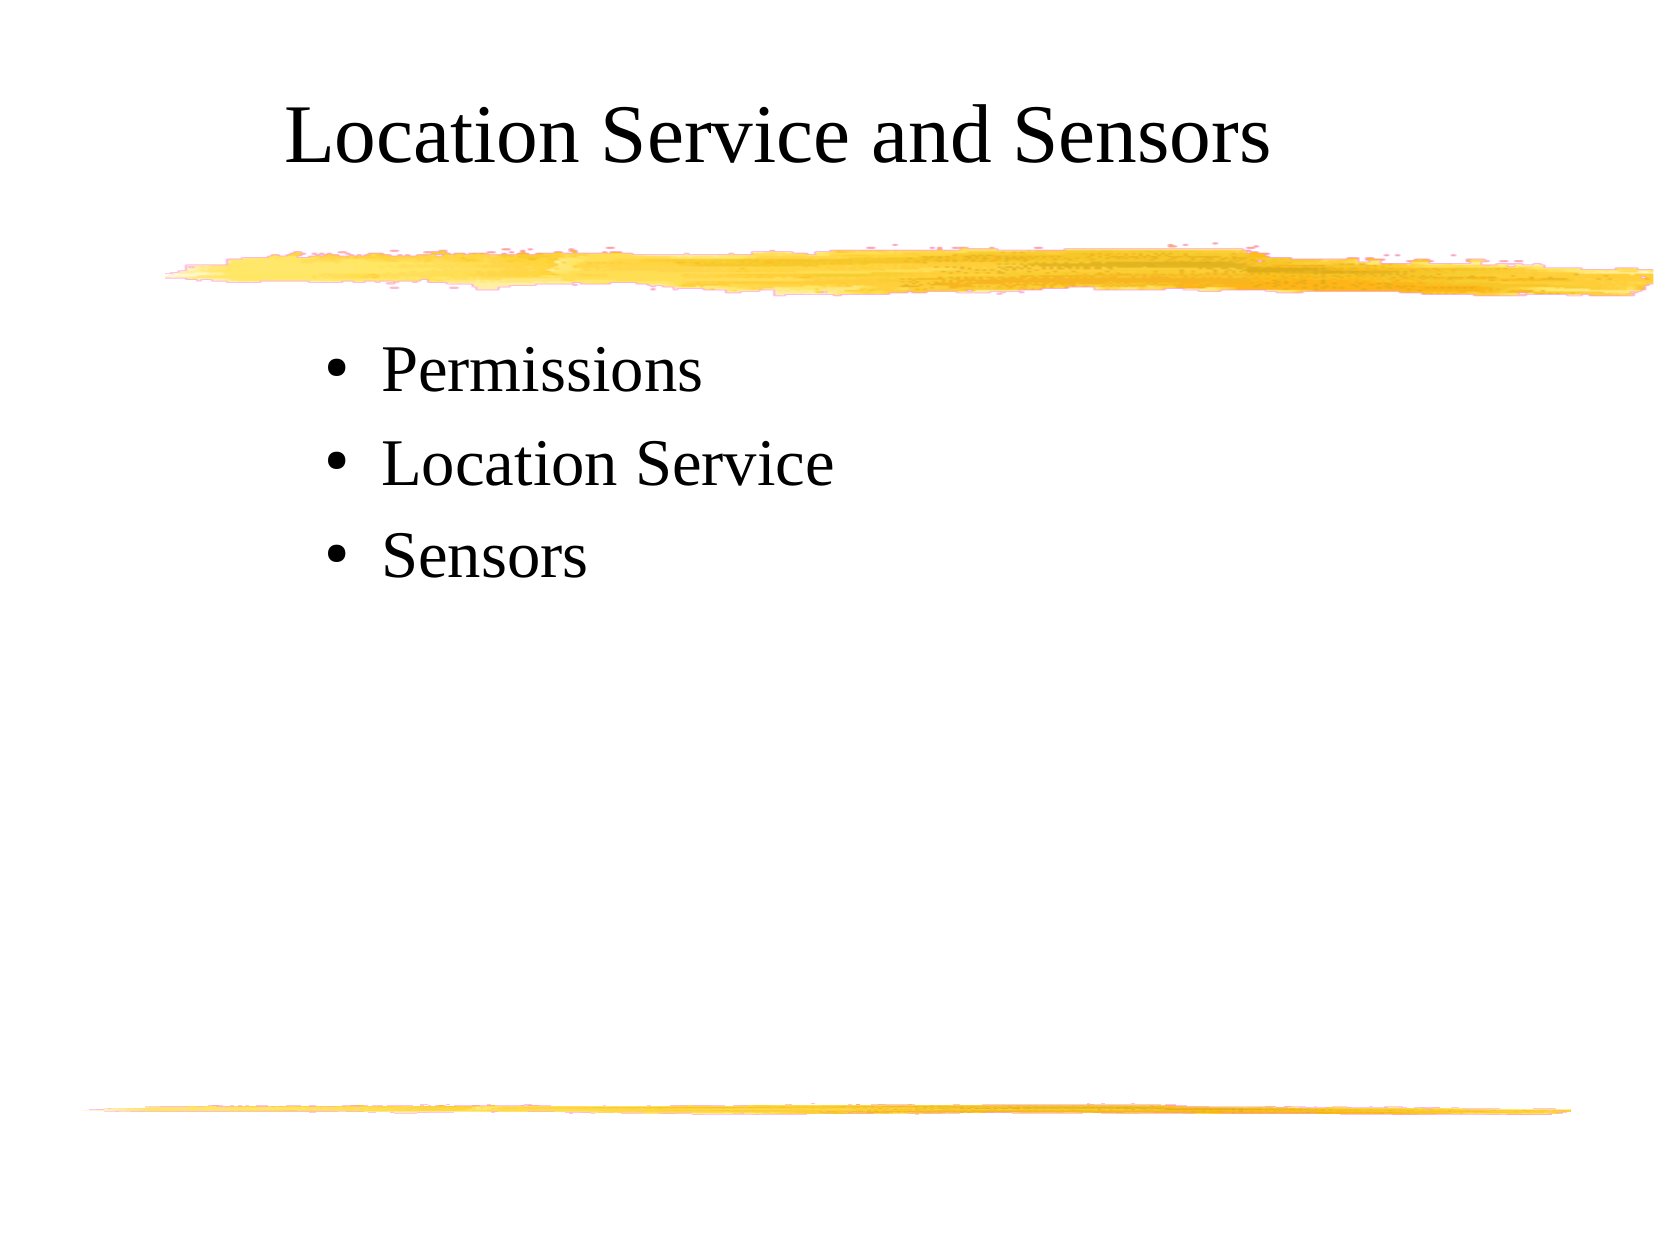

# Location Service and Sensors
Permissions
Location Service
Sensors